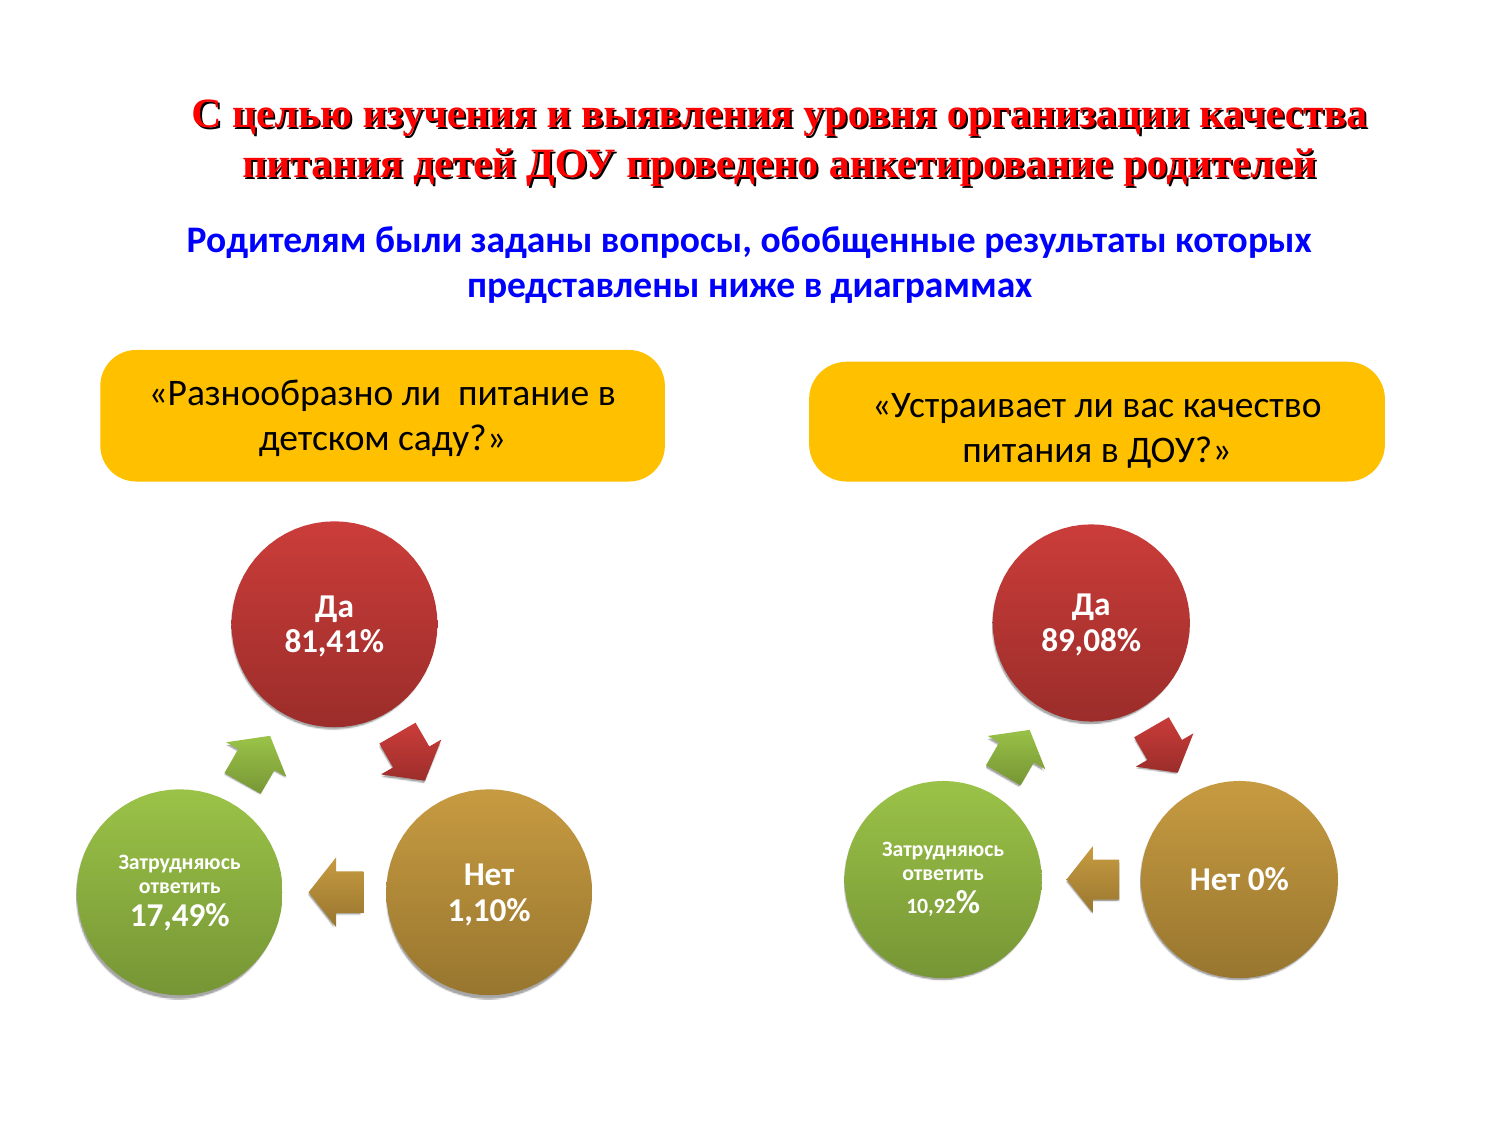

С целью изучения и выявления уровня организации качества питания детей ДОУ проведено анкетирование родителей
Родителям были заданы вопросы, обобщенные результаты которых представлены ниже в диаграммах
«Разнообразно ли питание в детском саду?»
«Устраивает ли вас качество питания в ДОУ?»
Да 81,41%
Затрудняюсь ответить 17,49%
Нет 1,10%
Да 89,08%
Затрудняюсь ответить 10,92%
Нет 0%